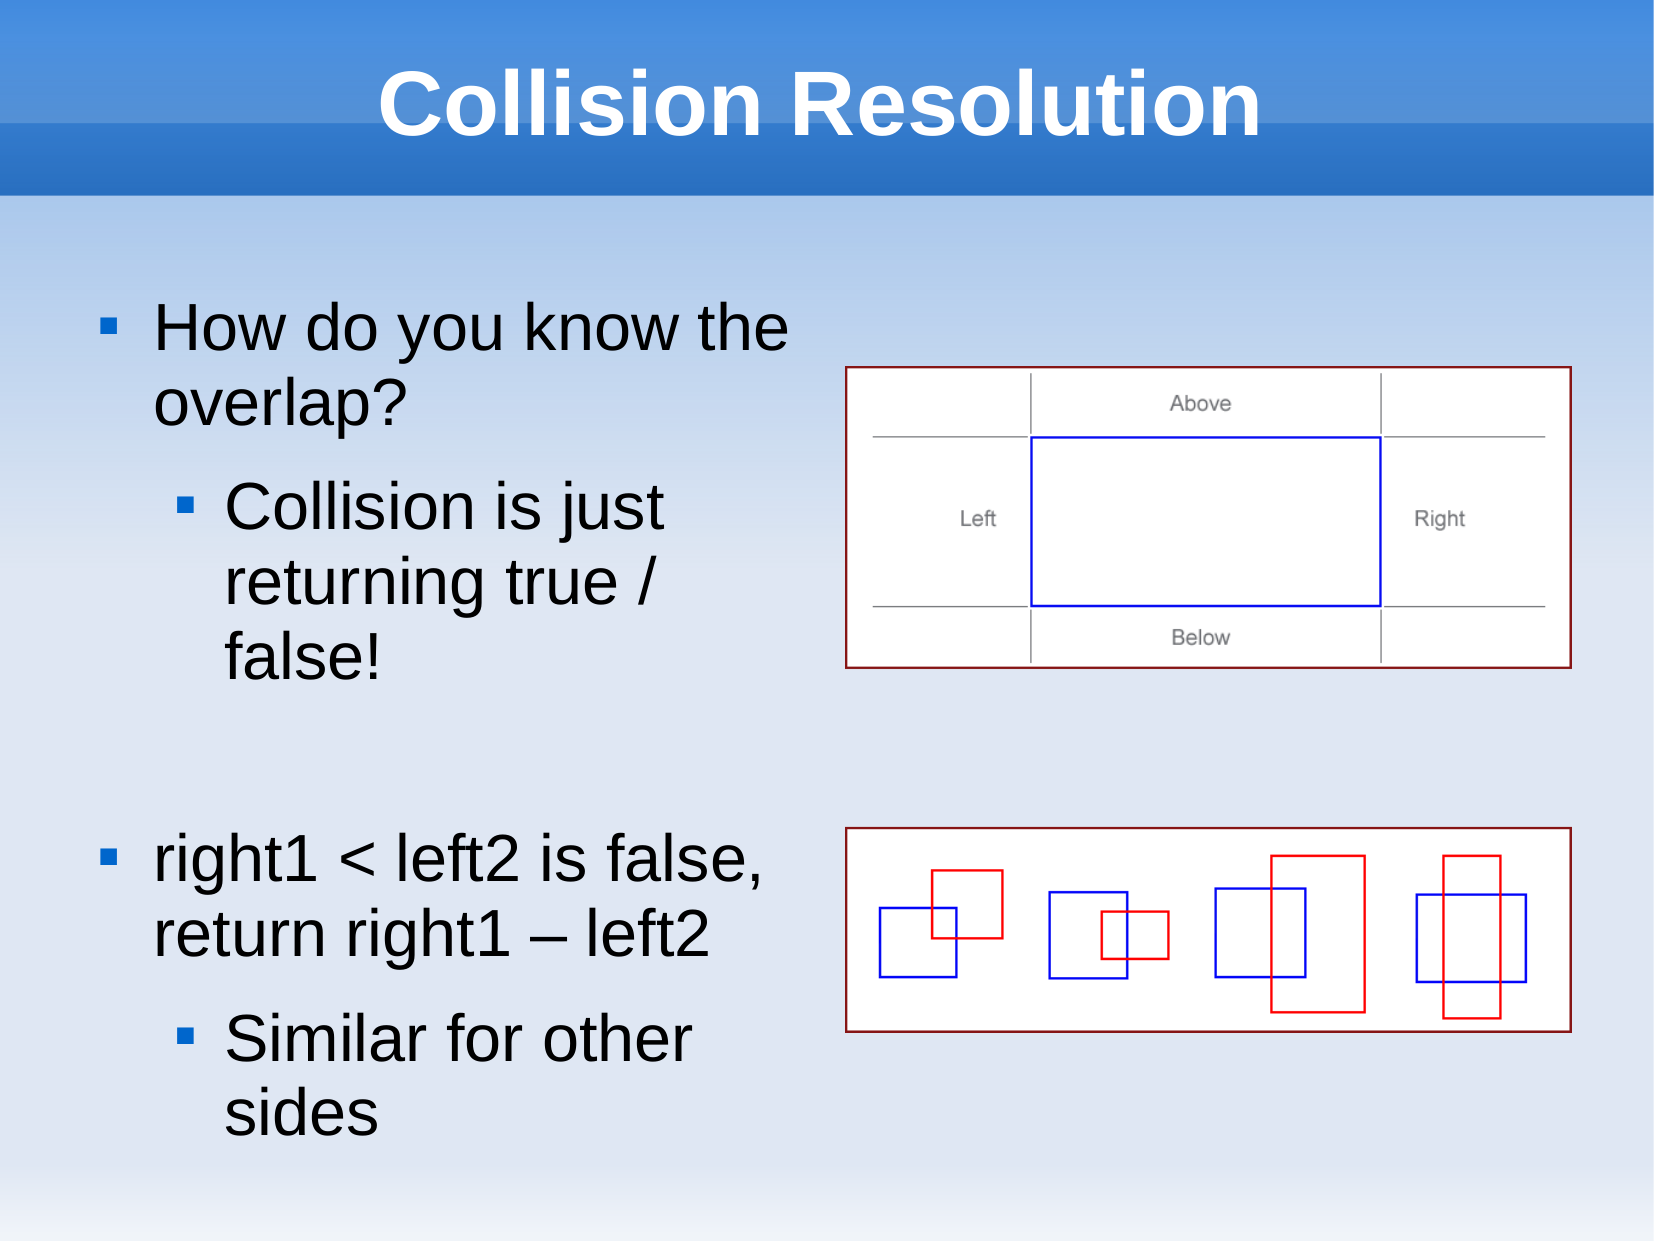

# Collision Resolution
How do you know the overlap?
Collision is just returning true / false!
right1 < left2 is false, return right1 – left2
Similar for other sides